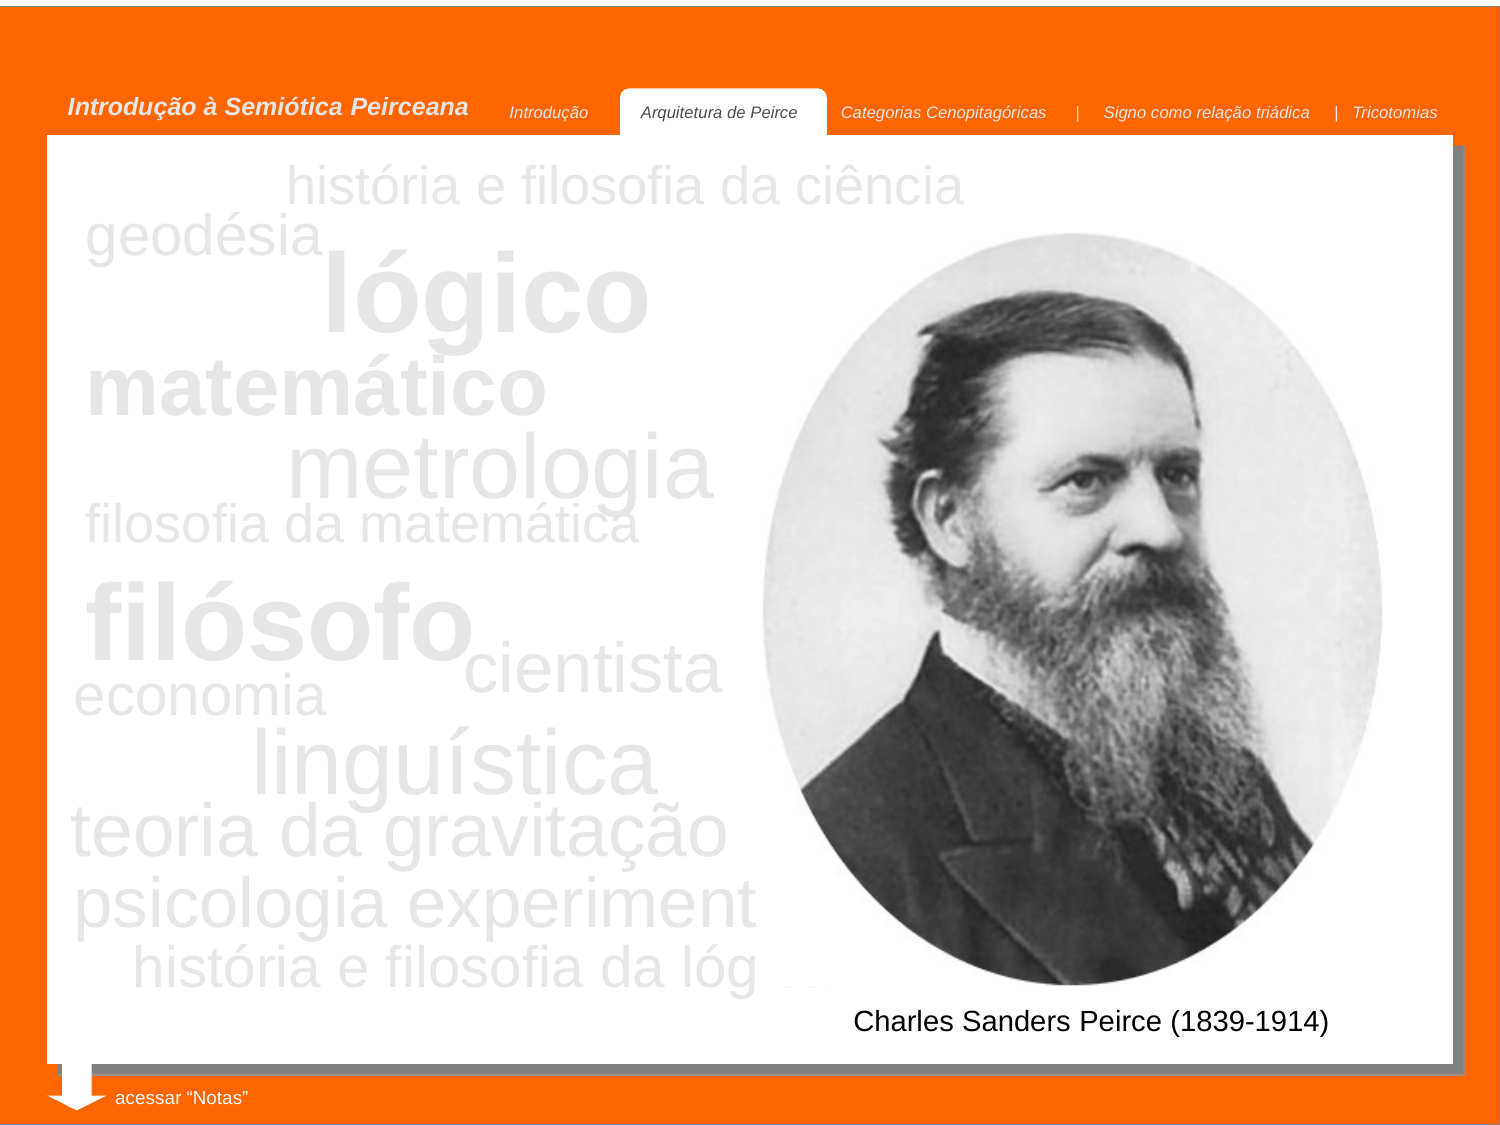

história e filosofia da ciência
geodésia
# lógico
matemático
metrologia
filosofia da matemática
filósofo
cientista
economia
linguística
 teoria da gravitação
psicologia experimental
história e filosofia da lógica
Charles Sanders Peirce (1839-1914)
acessar “Notas”